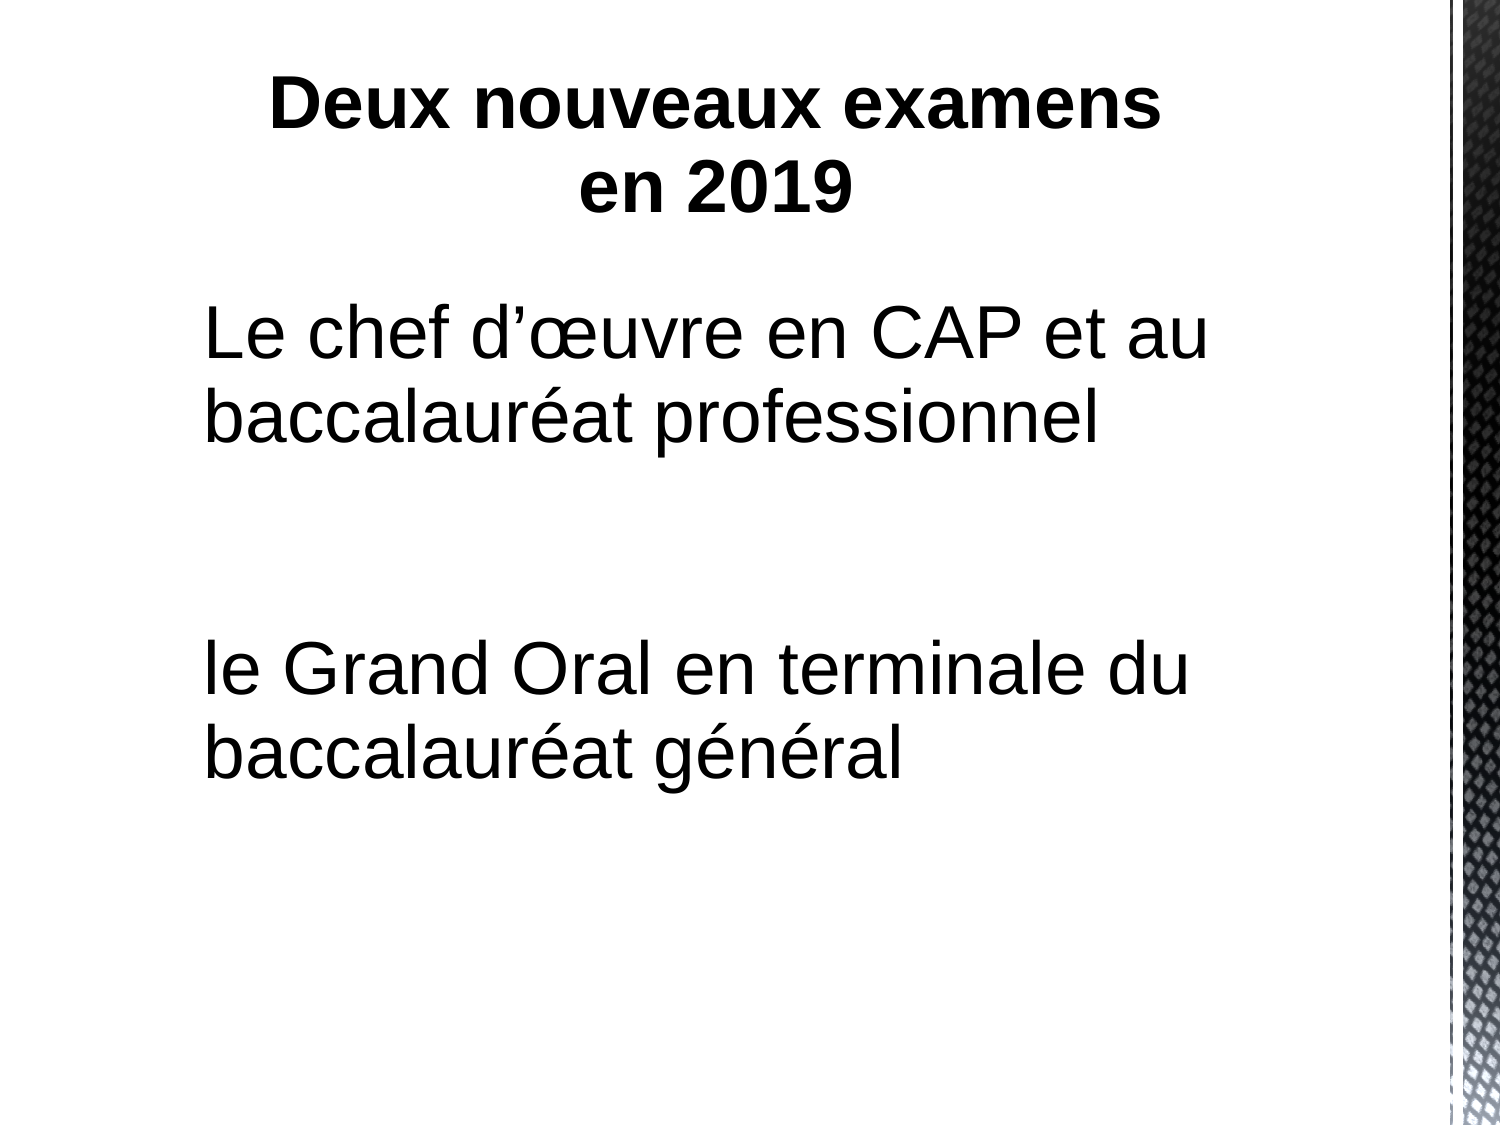

# Deux nouveaux examens en 2019
Le chef d’œuvre en CAP et au baccalauréat professionnel
le Grand Oral en terminale du baccalauréat général